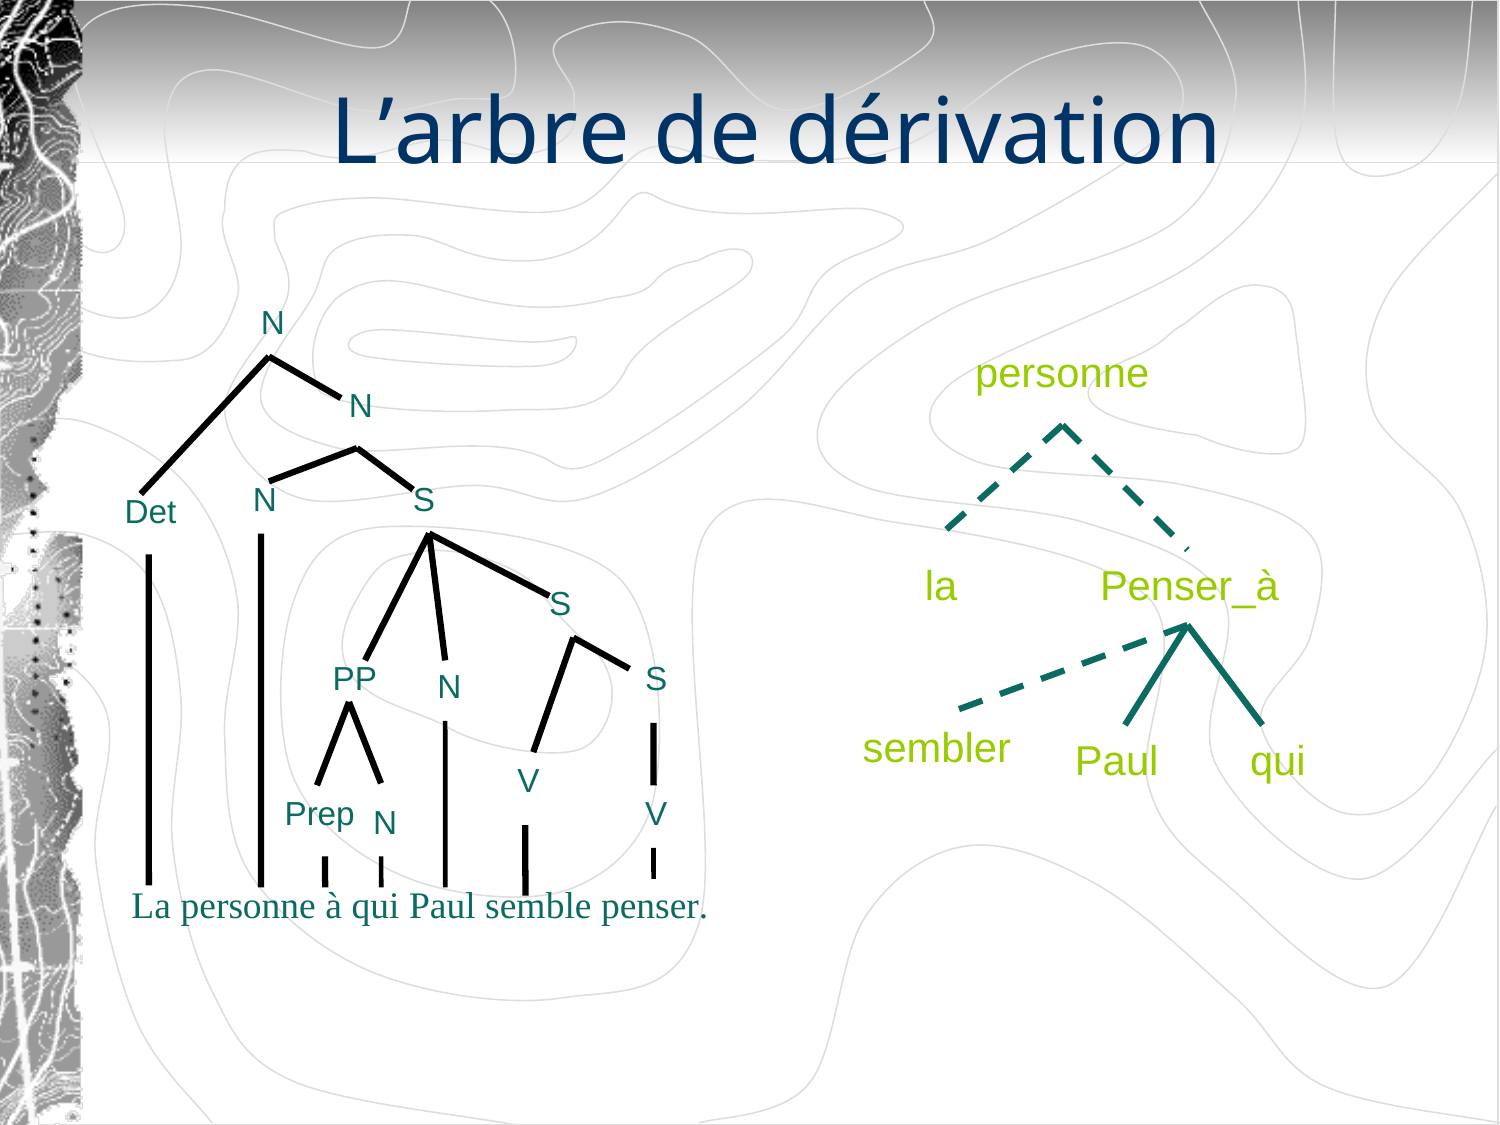

# L’arbre de dérivation
N
N
N
S
Det
S
PP
S
N
V
Prep
V
N
La personne à qui Paul semble penser.
personne
la
Penser_à
sembler
Paul
qui